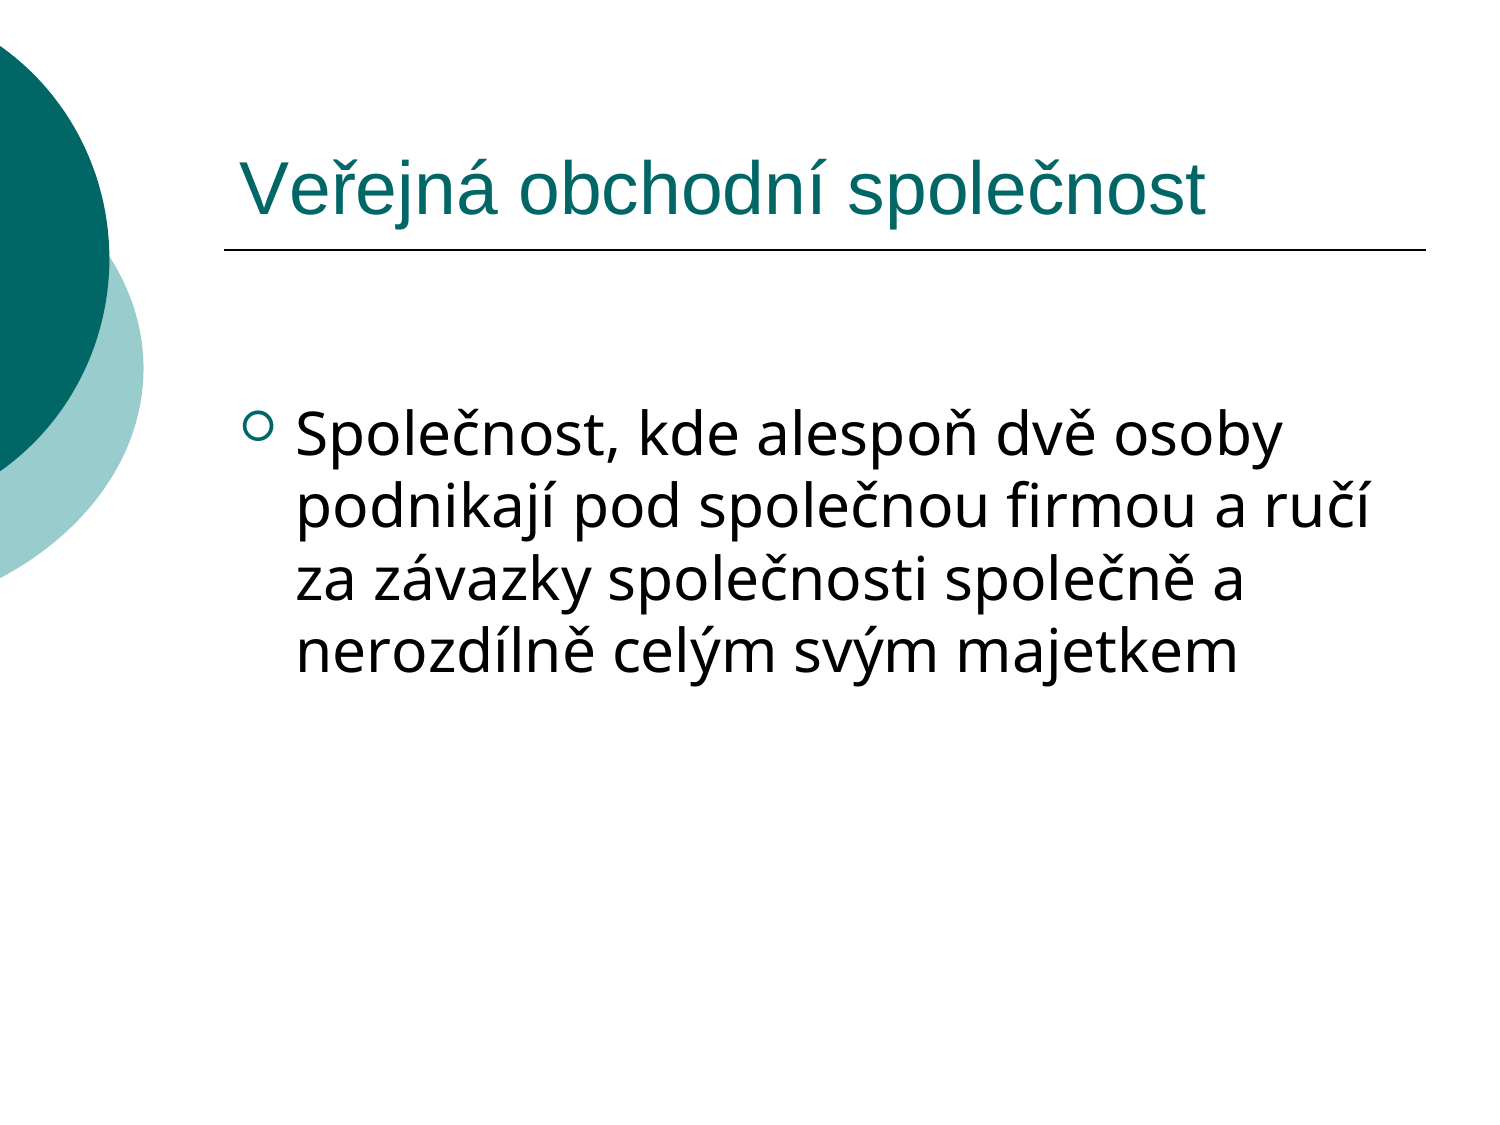

# Veřejná obchodní společnost
Společnost, kde alespoň dvě osoby podnikají pod společnou firmou a ručí za závazky společnosti společně a nerozdílně celým svým majetkem